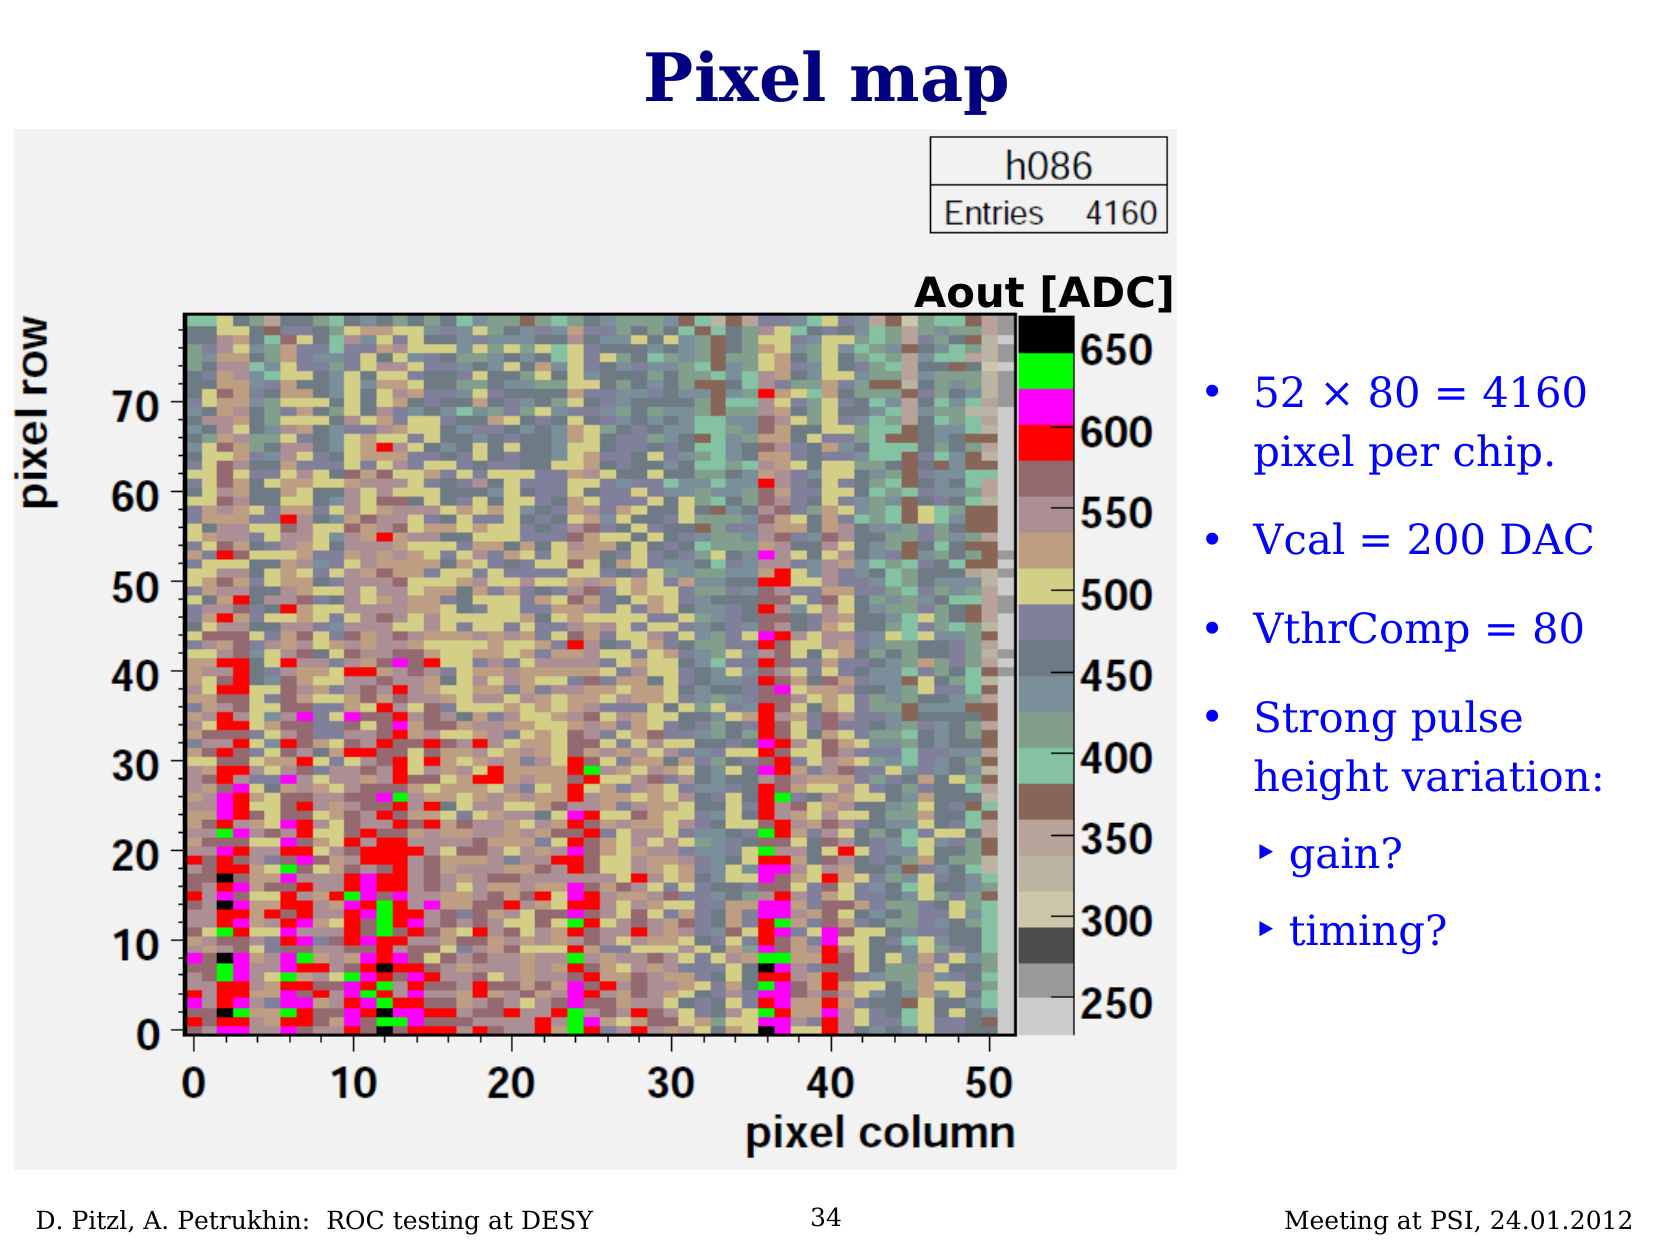

# Pixel map
Aout [ADC]
52 × 80 = 4160 pixel per chip.
Vcal = 200 DAC
VthrComp = 80
Strong pulse height variation:
gain?
timing?